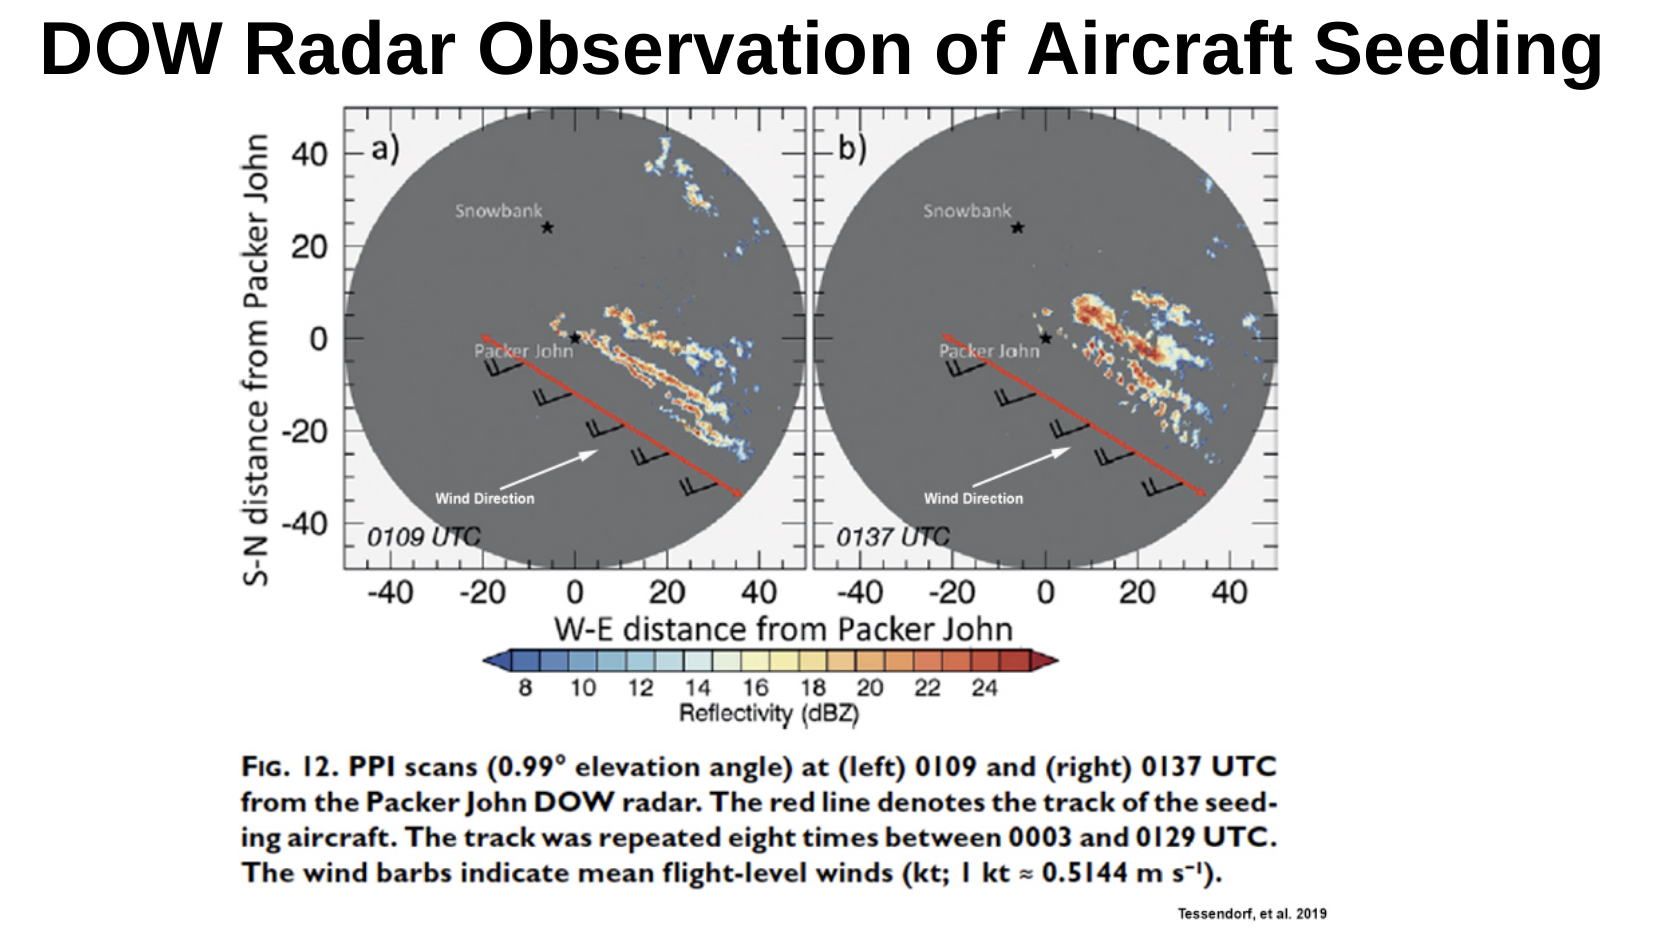

# DOW Radar Observation of Aircraft Seeding